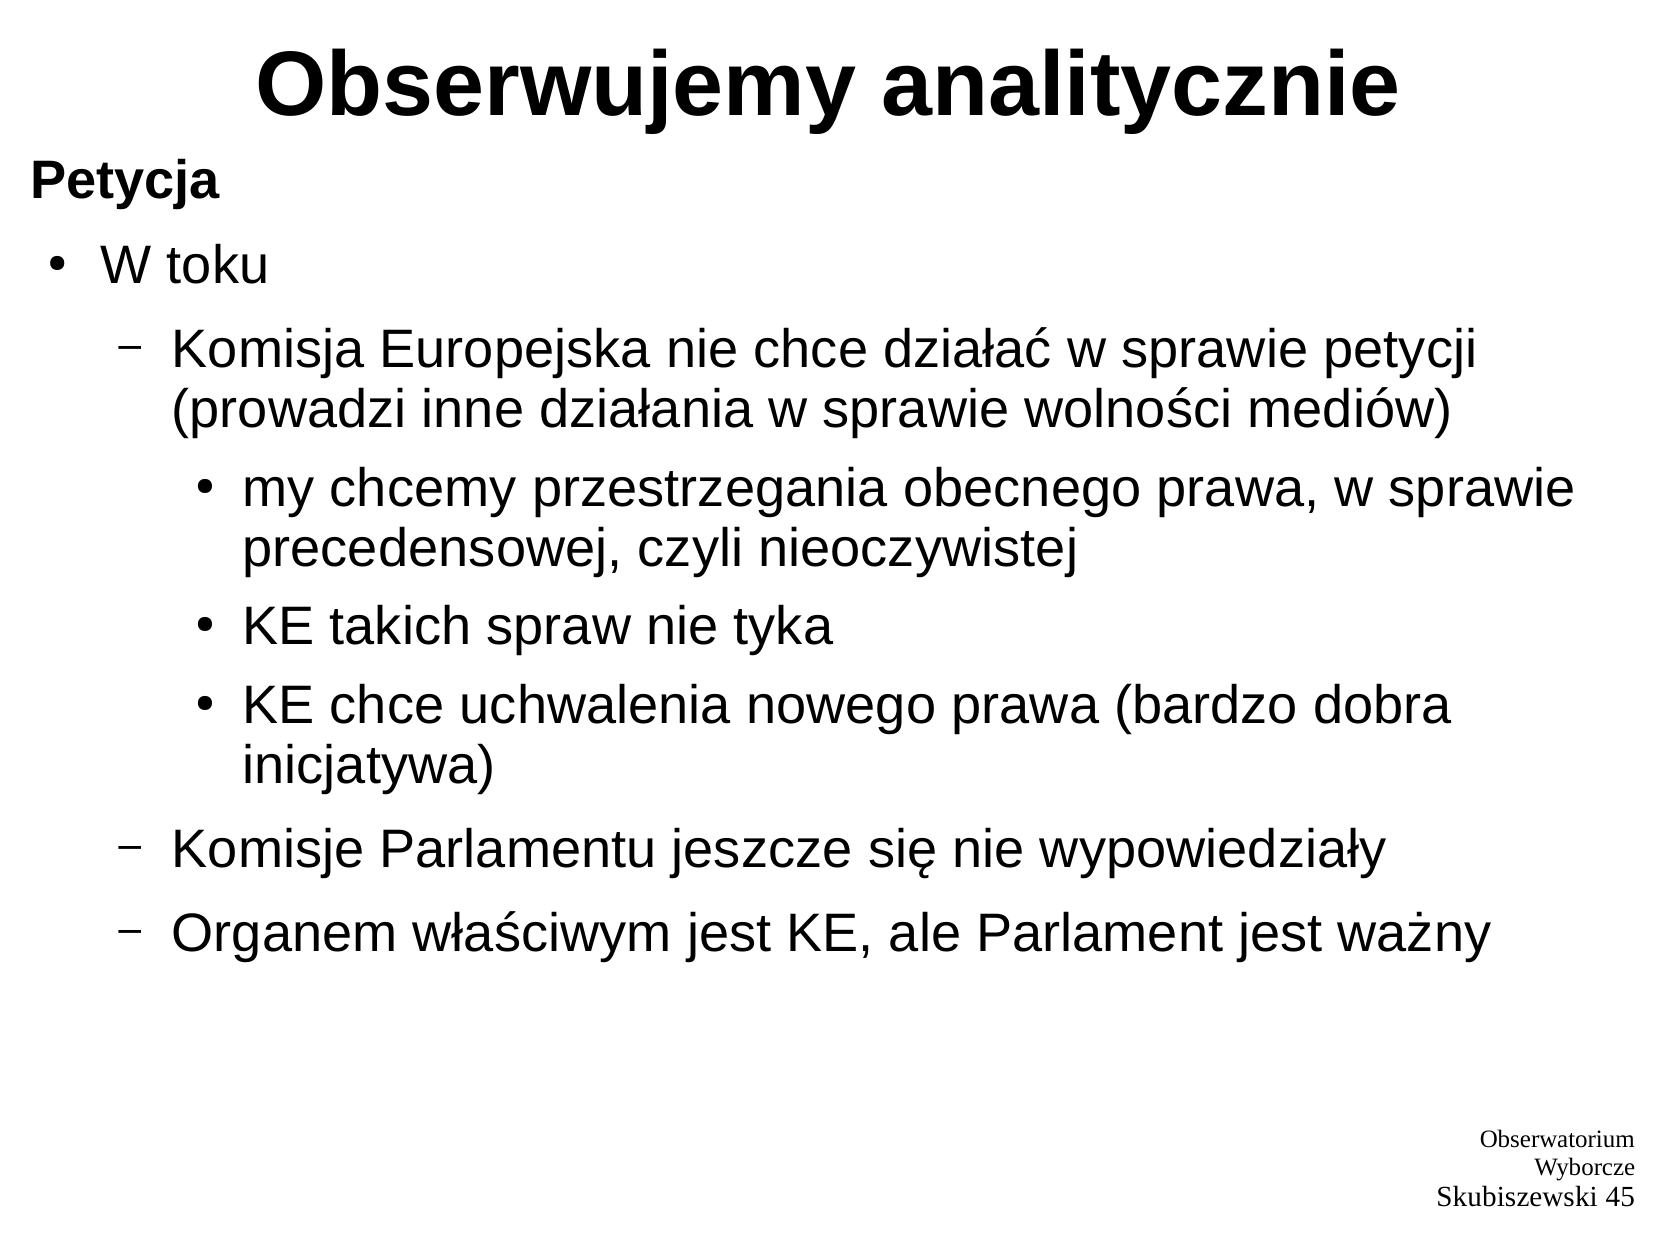

# Obserwujemy analitycznie
Petycja
W toku
Komisja Europejska nie chce działać w sprawie petycji (prowadzi inne działania w sprawie wolności mediów)
my chcemy przestrzegania obecnego prawa, w sprawie precedensowej, czyli nieoczywistej
KE takich spraw nie tyka
KE chce uchwalenia nowego prawa (bardzo dobra inicjatywa)
Komisje Parlamentu jeszcze się nie wypowiedziały
Organem właściwym jest KE, ale Parlament jest ważny
45